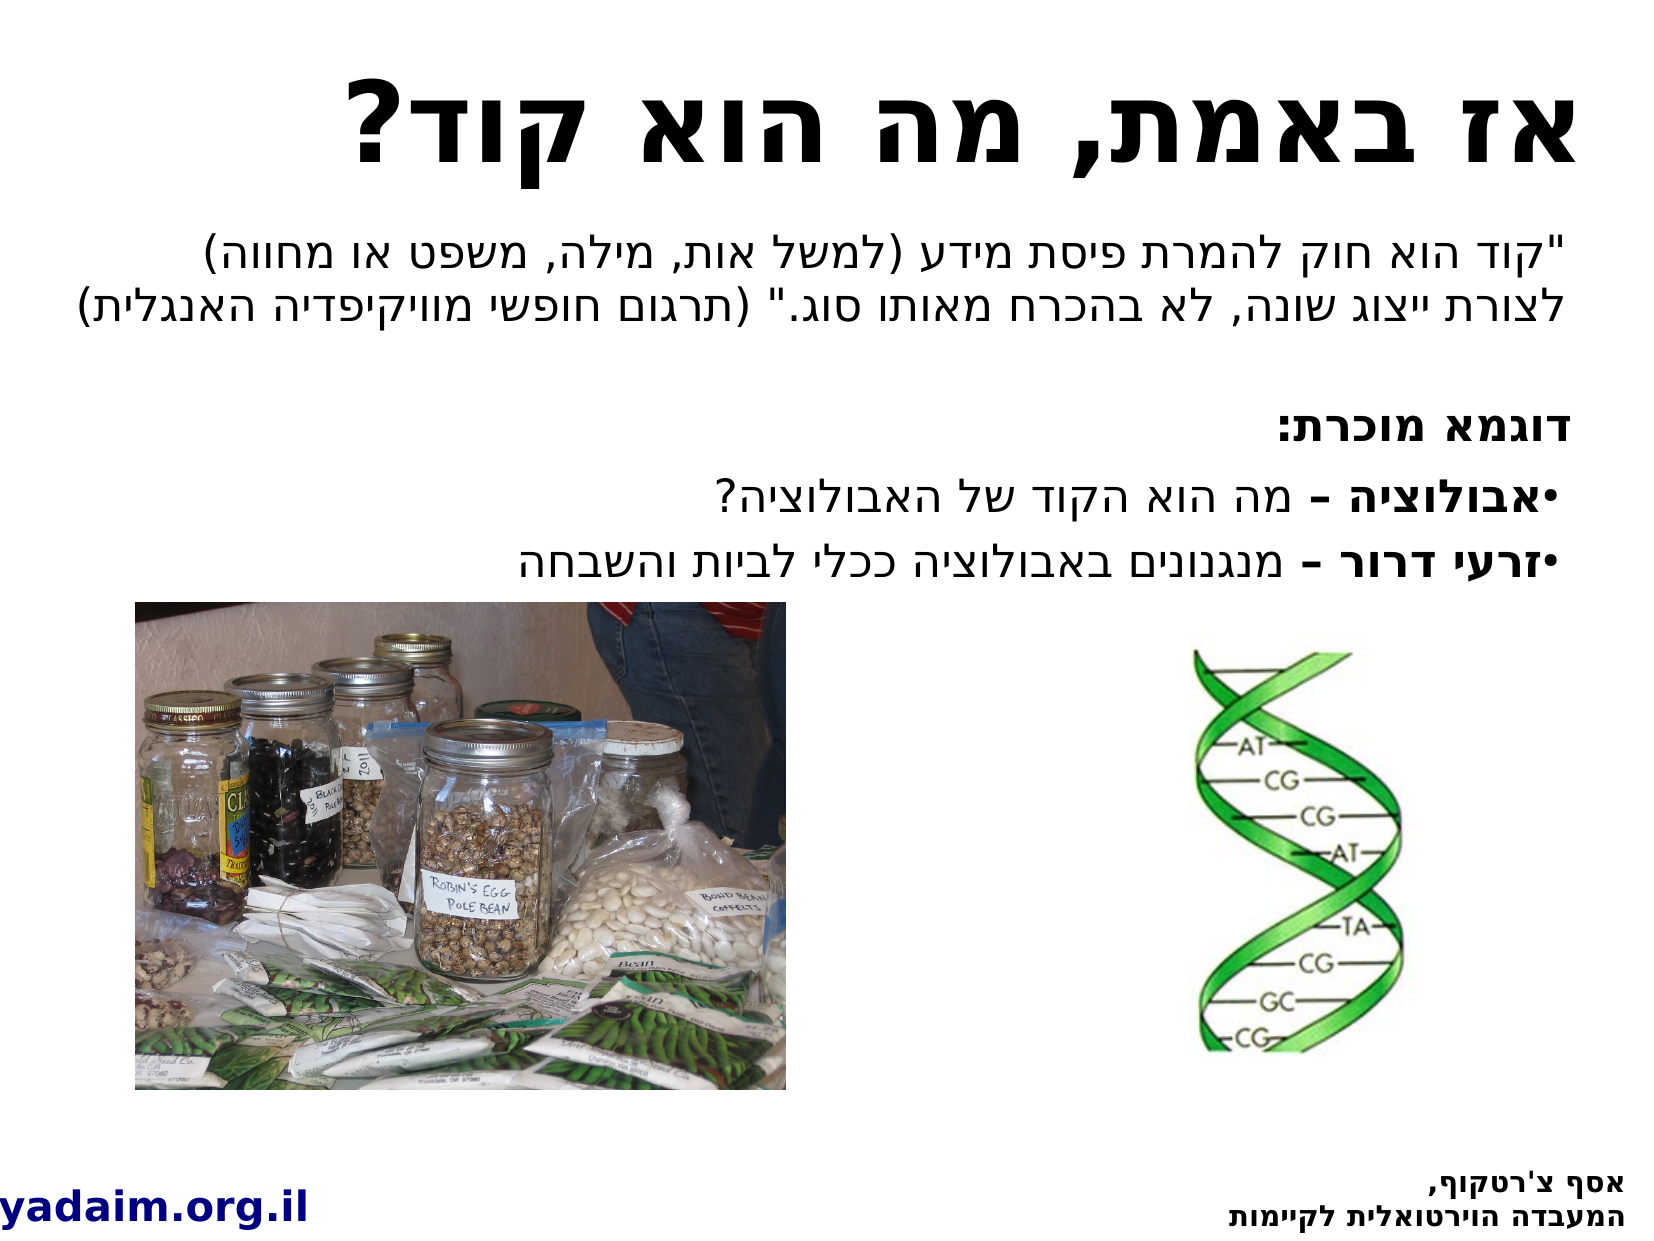

אז באמת, מה הוא קוד?
"קוד הוא חוק להמרת פיסת מידע (למשל אות, מילה, משפט או מחווה)
לצורת ייצוג שונה, לא בהכרח מאותו סוג." (תרגום חופשי מוויקיפדיה האנגלית)
דוגמא מוכרת:
אבולוציה – מה הוא הקוד של האבולוציה?
זרעי דרור – מנגנונים באבולוציה ככלי לביות והשבחה
אסף צ'רטקוף,
המעבדה הוירטואלית לקיימות
bayadaim.org.il